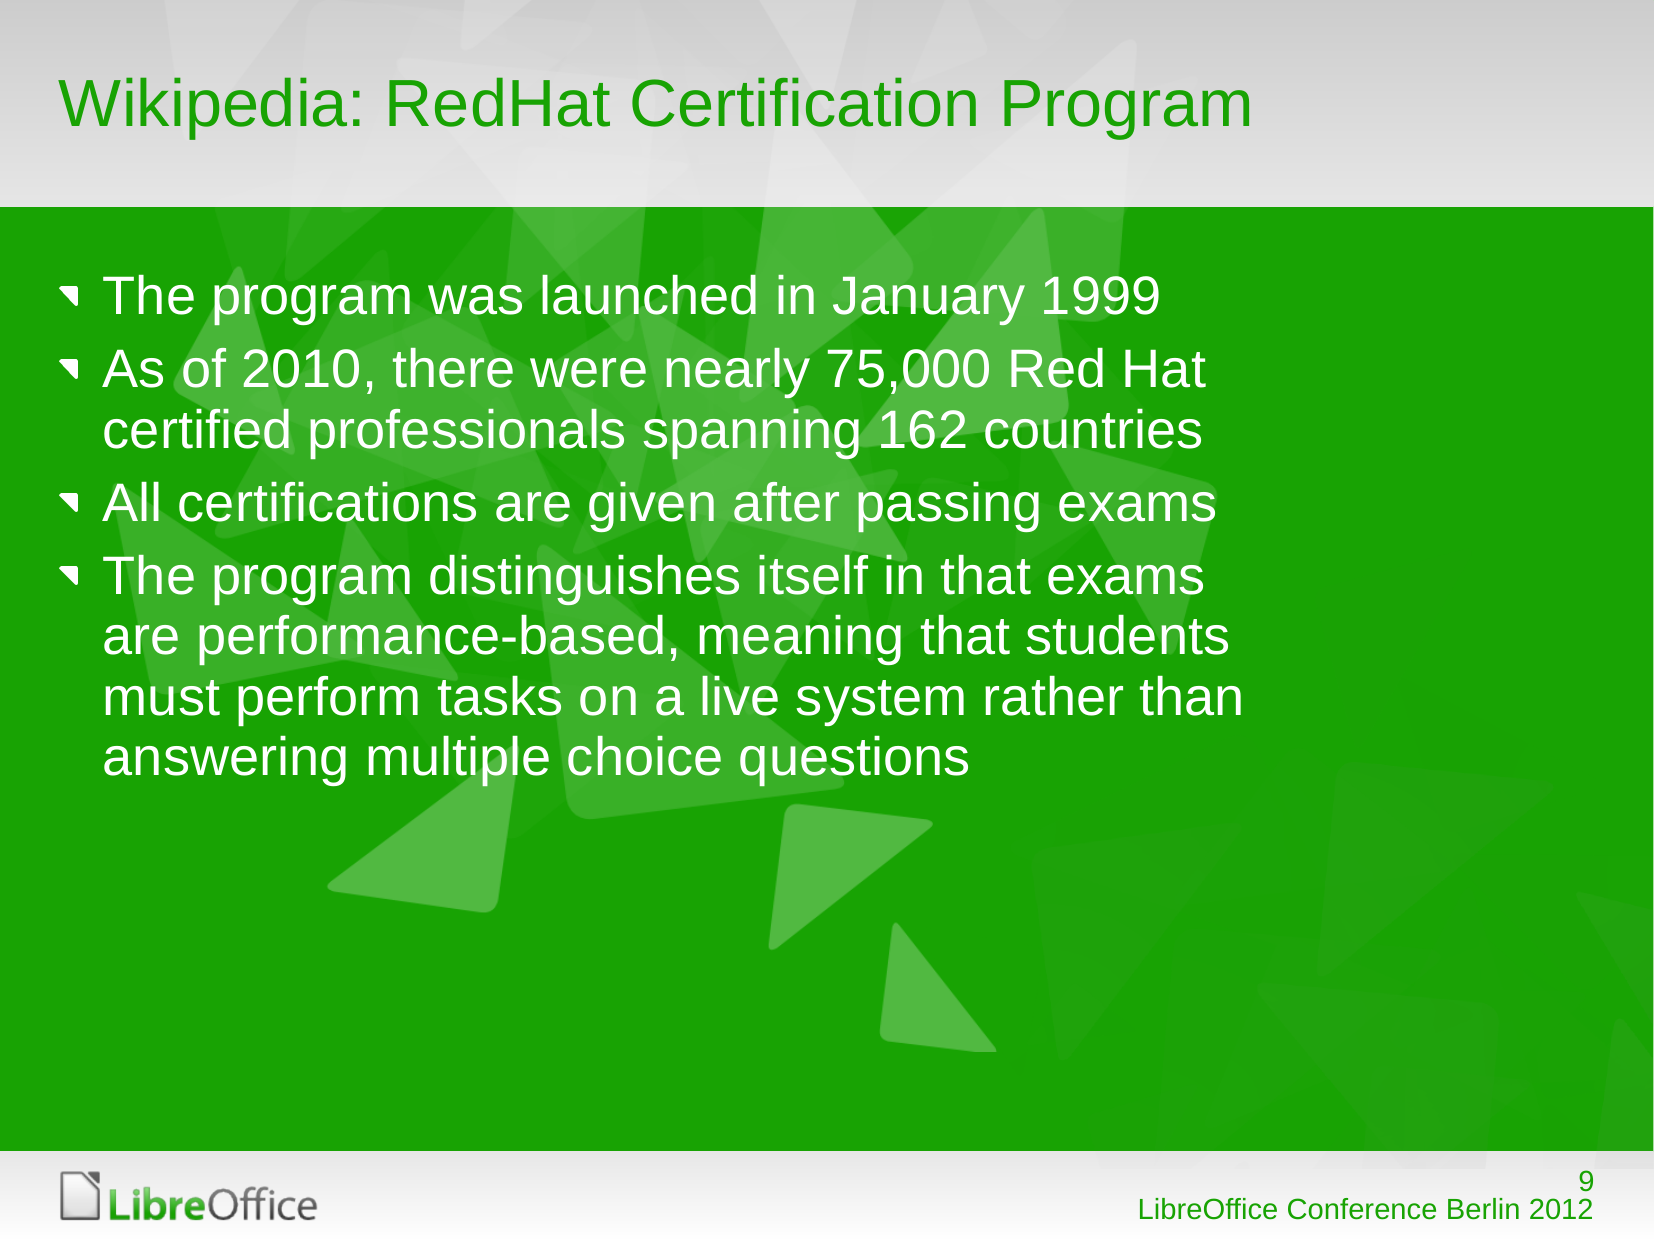

# Wikipedia: RedHat Certification Program
The program was launched in January 1999
As of 2010, there were nearly 75,000 Red Hat
certified professionals spanning 162 countries
All certifications are given after passing exams
The program distinguishes itself in that exams
are performance-based, meaning that students
must perform tasks on a live system rather than
answering multiple choice questions
9
LibreOffice Conference Berlin 2012